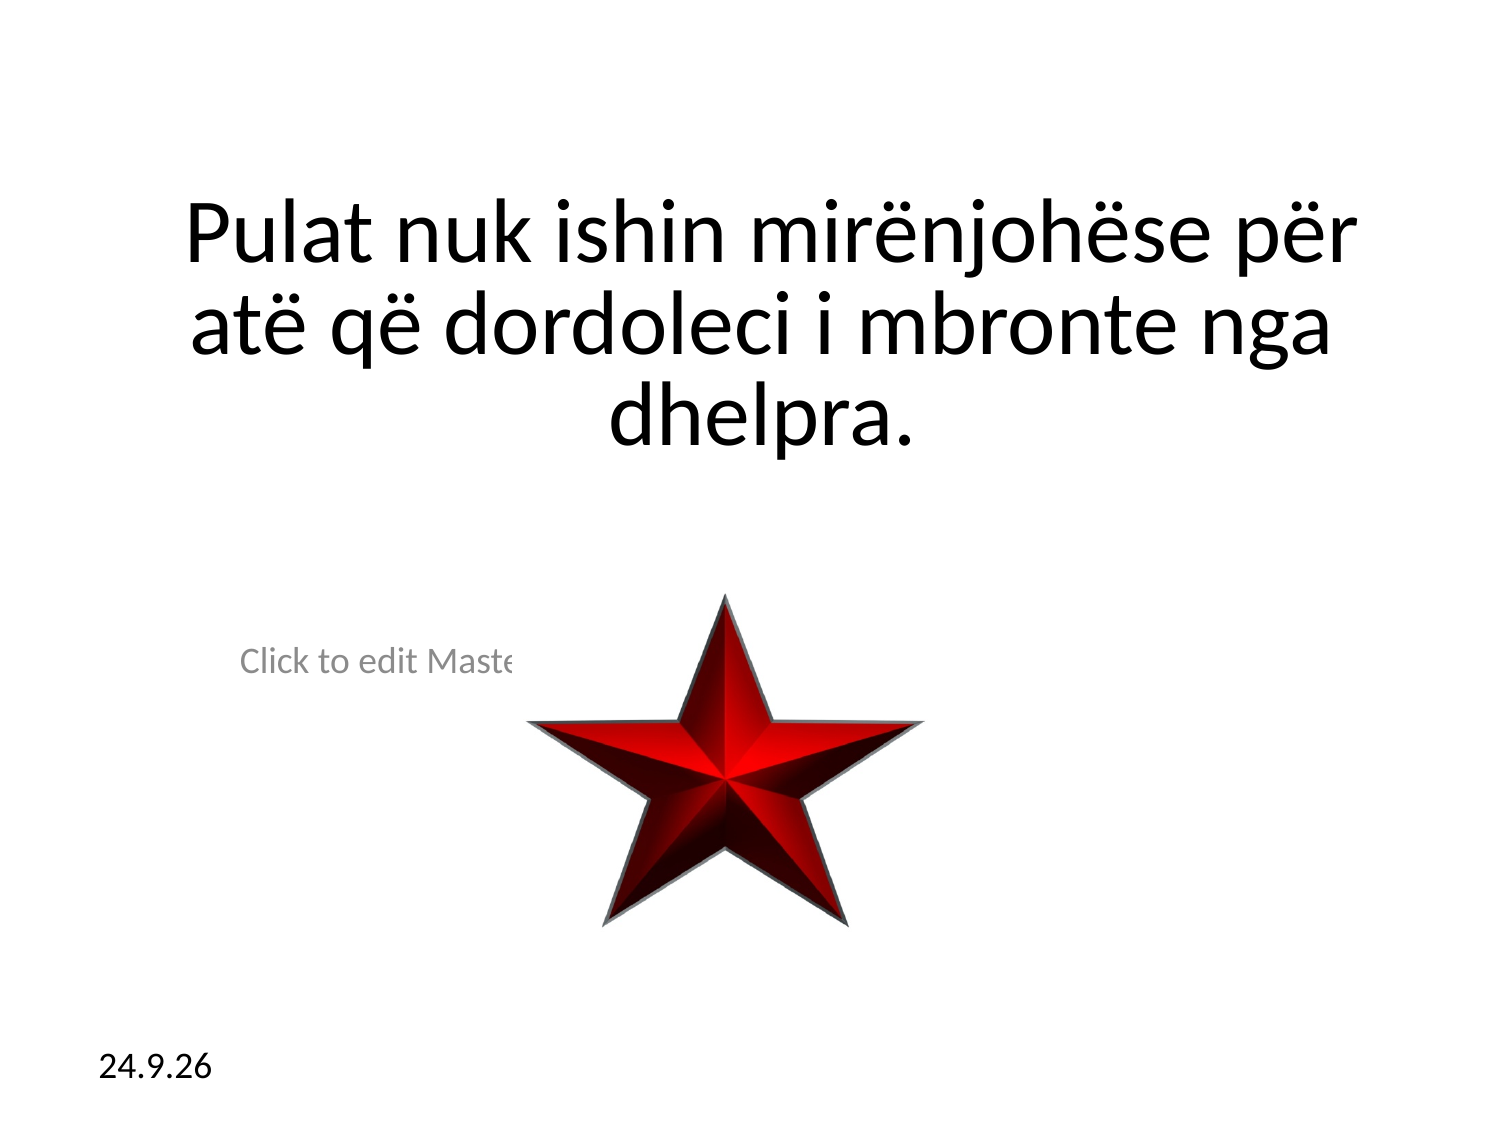

# Pulat nuk ishin mirënjohëse për atë që dordoleci i mbronte nga dhelpra.